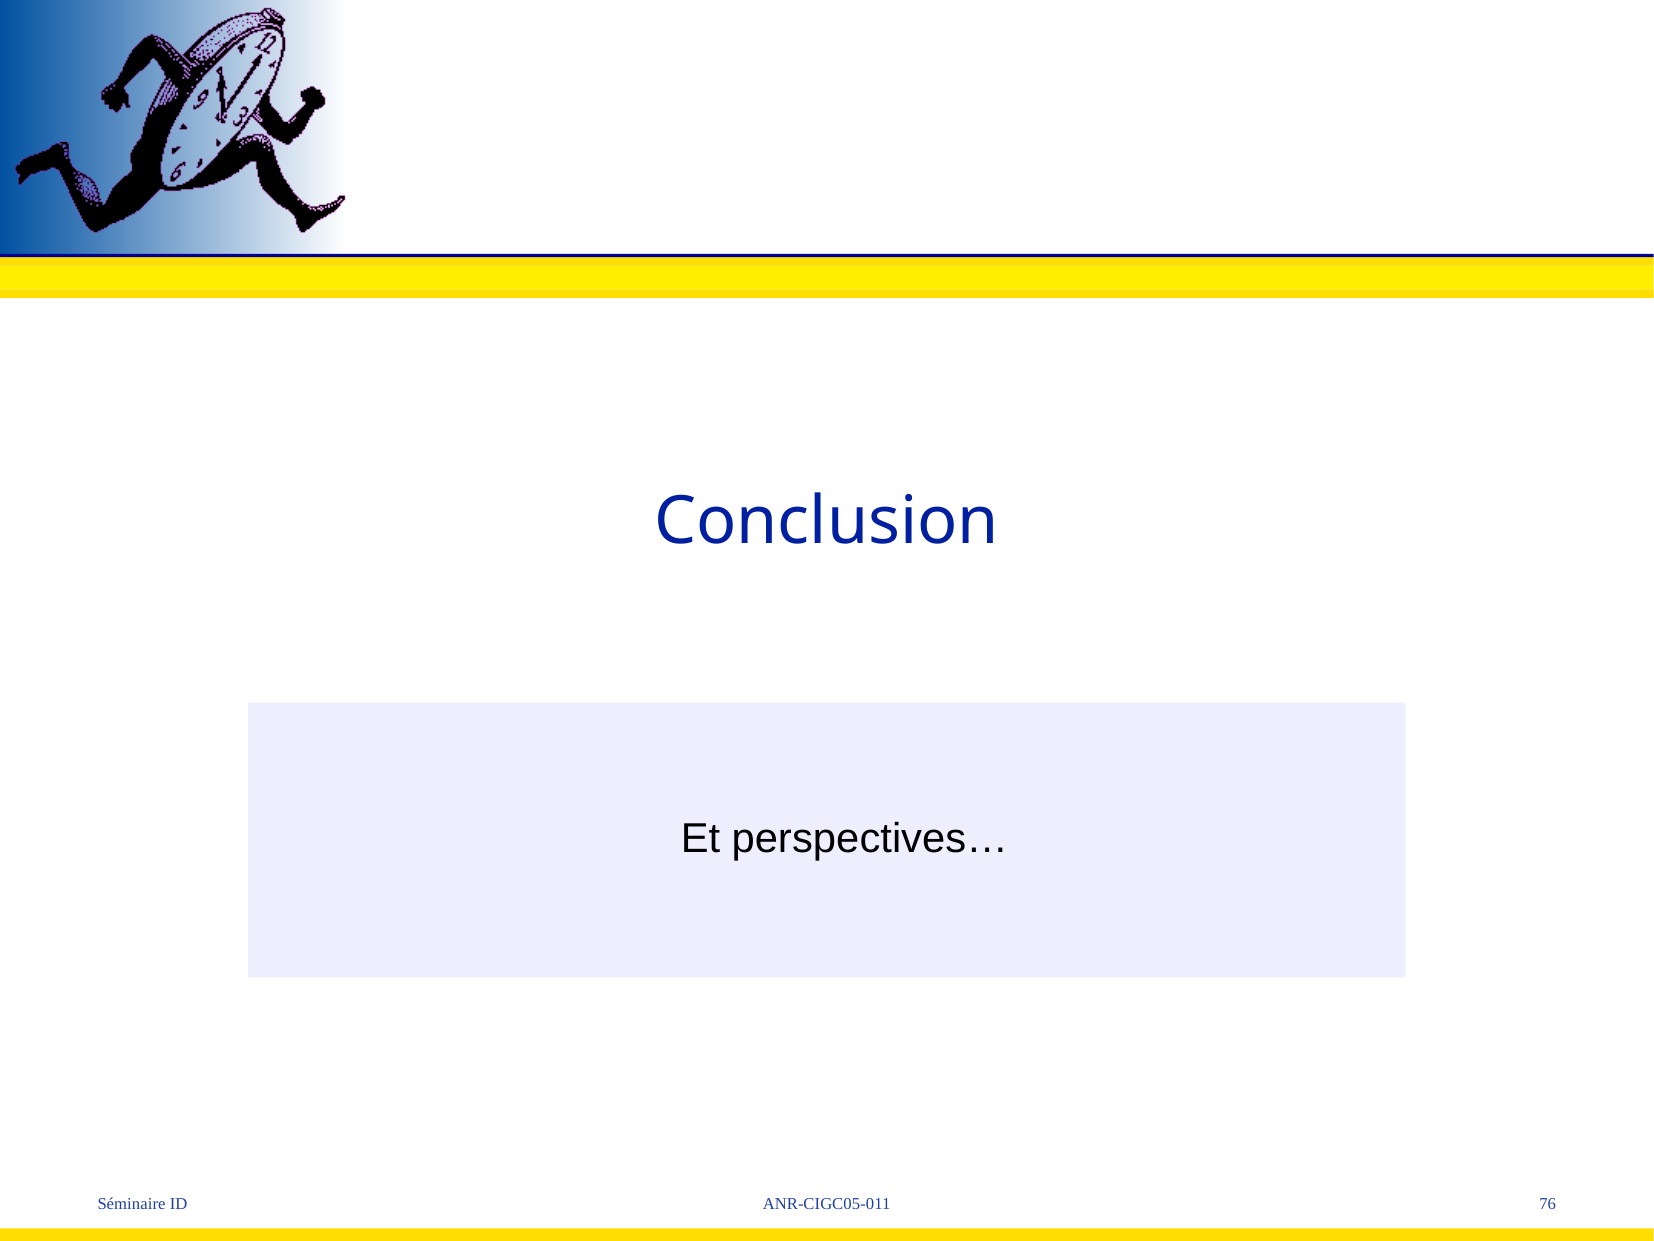

# Conclusion
Et perspectives…
Séminaire ID
ANR-CIGC05-011
76